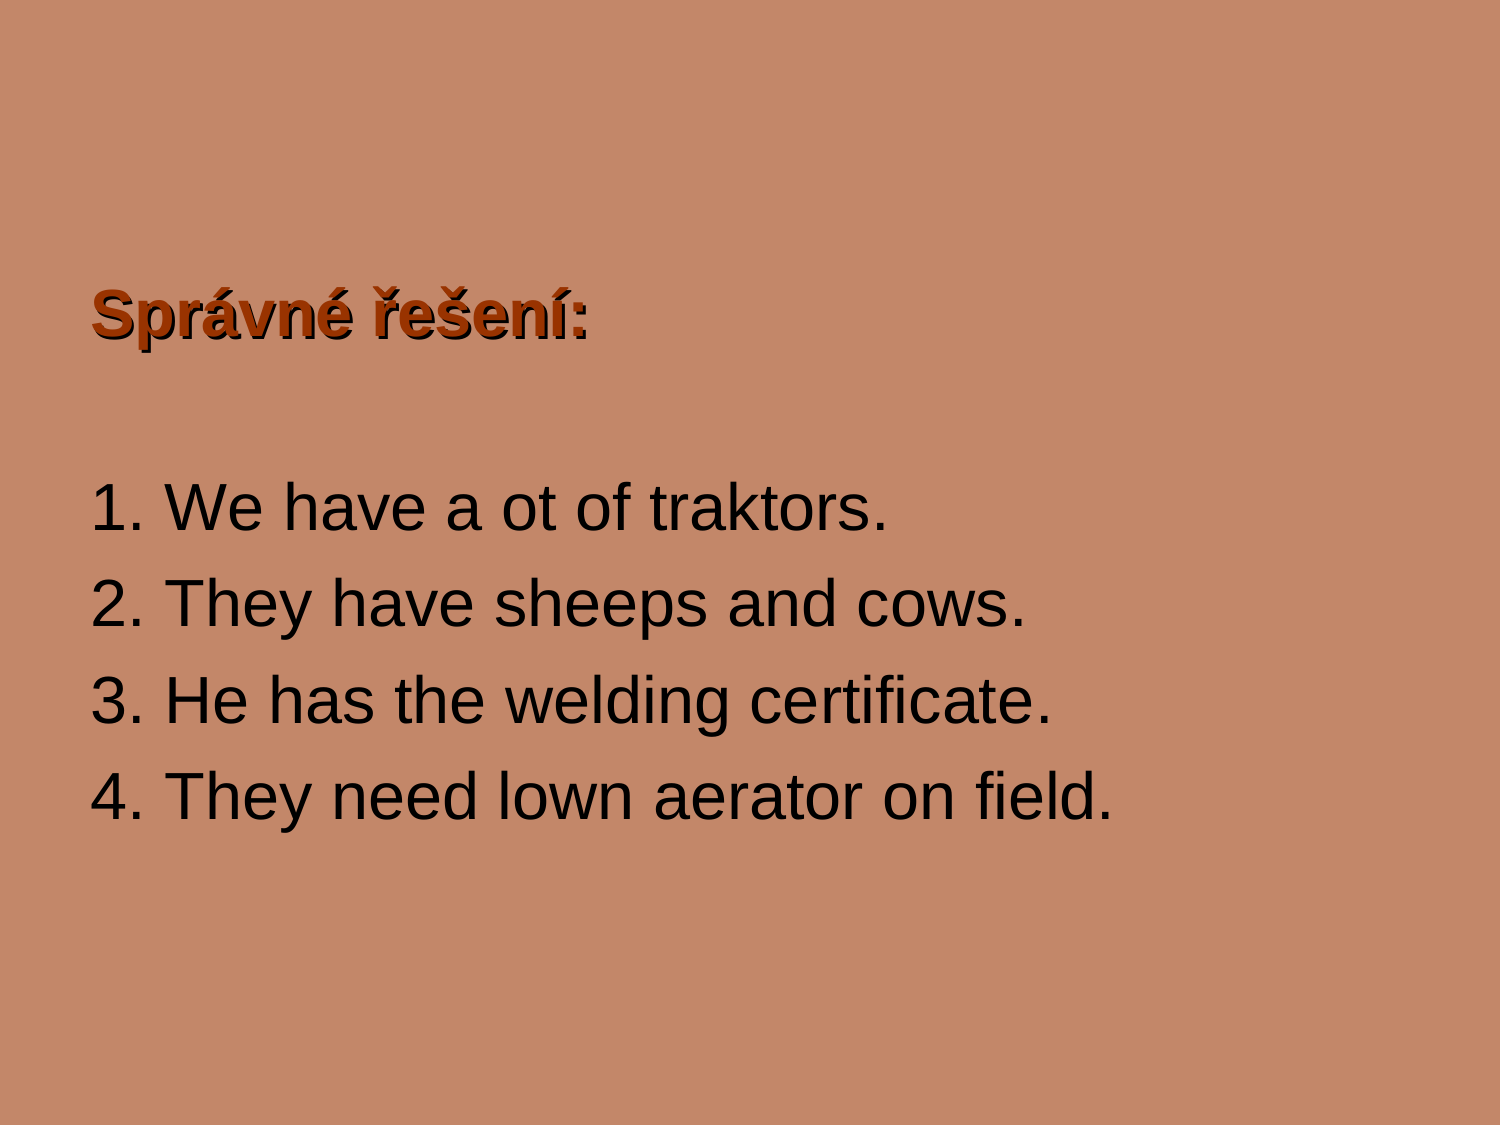

# Správné řešení:
 We have a ot of traktors.
 They have sheeps and cows.
 He has the welding certificate.
 They need lown aerator on field.